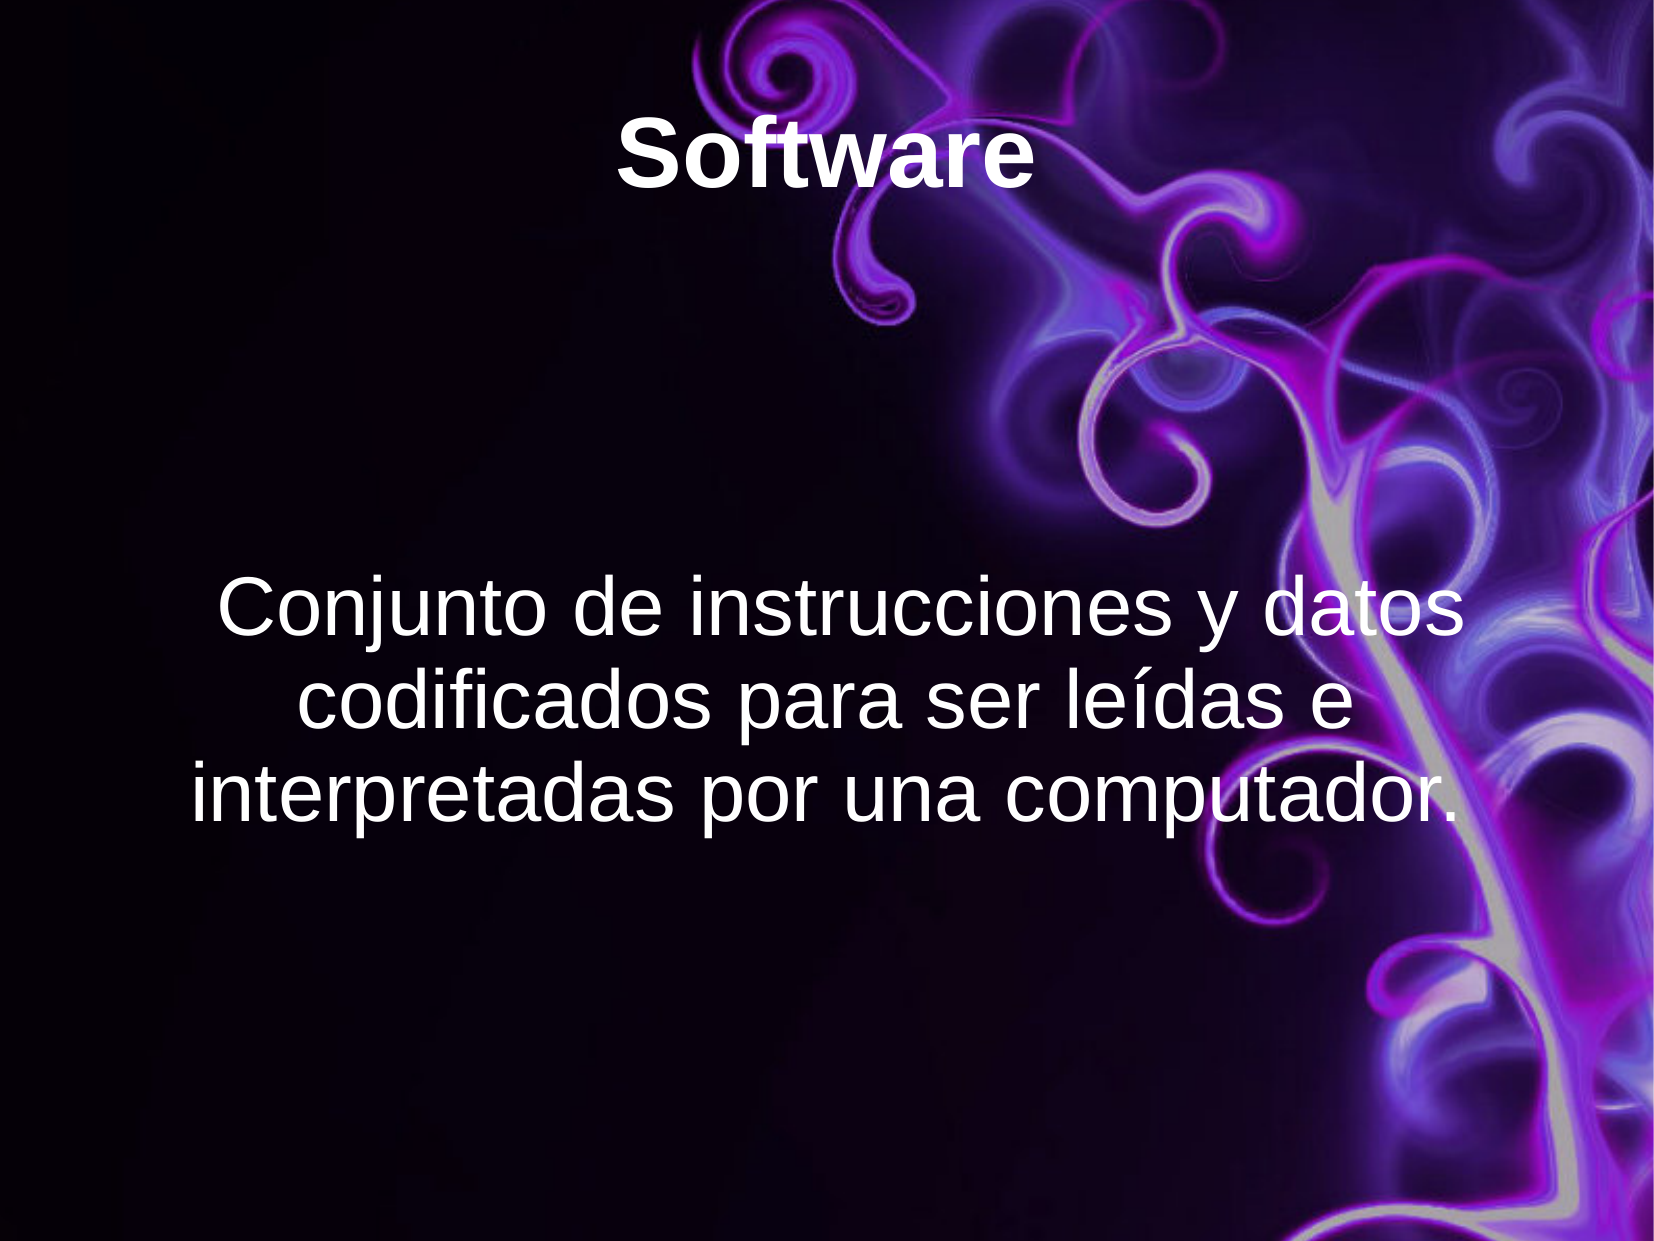

Software
# Conjunto de instrucciones y datos codificados para ser leídas e interpretadas por una computador.